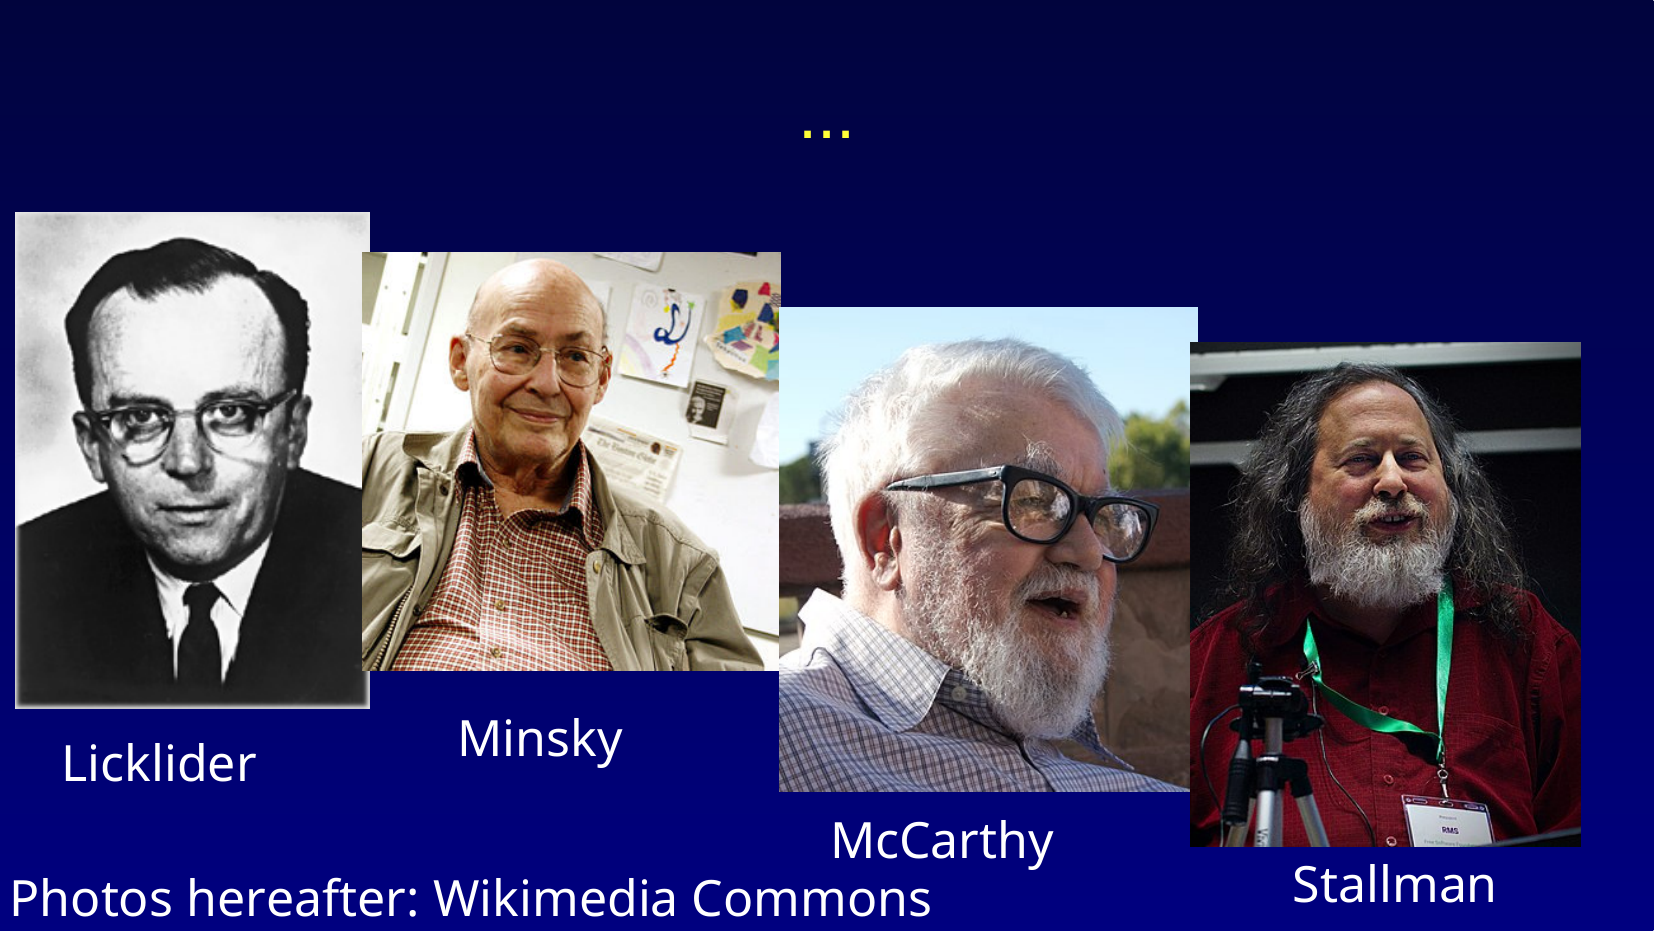

# ...
Minsky
Licklider
McCarthy
Stallman
Photos hereafter: Wikimedia Commons